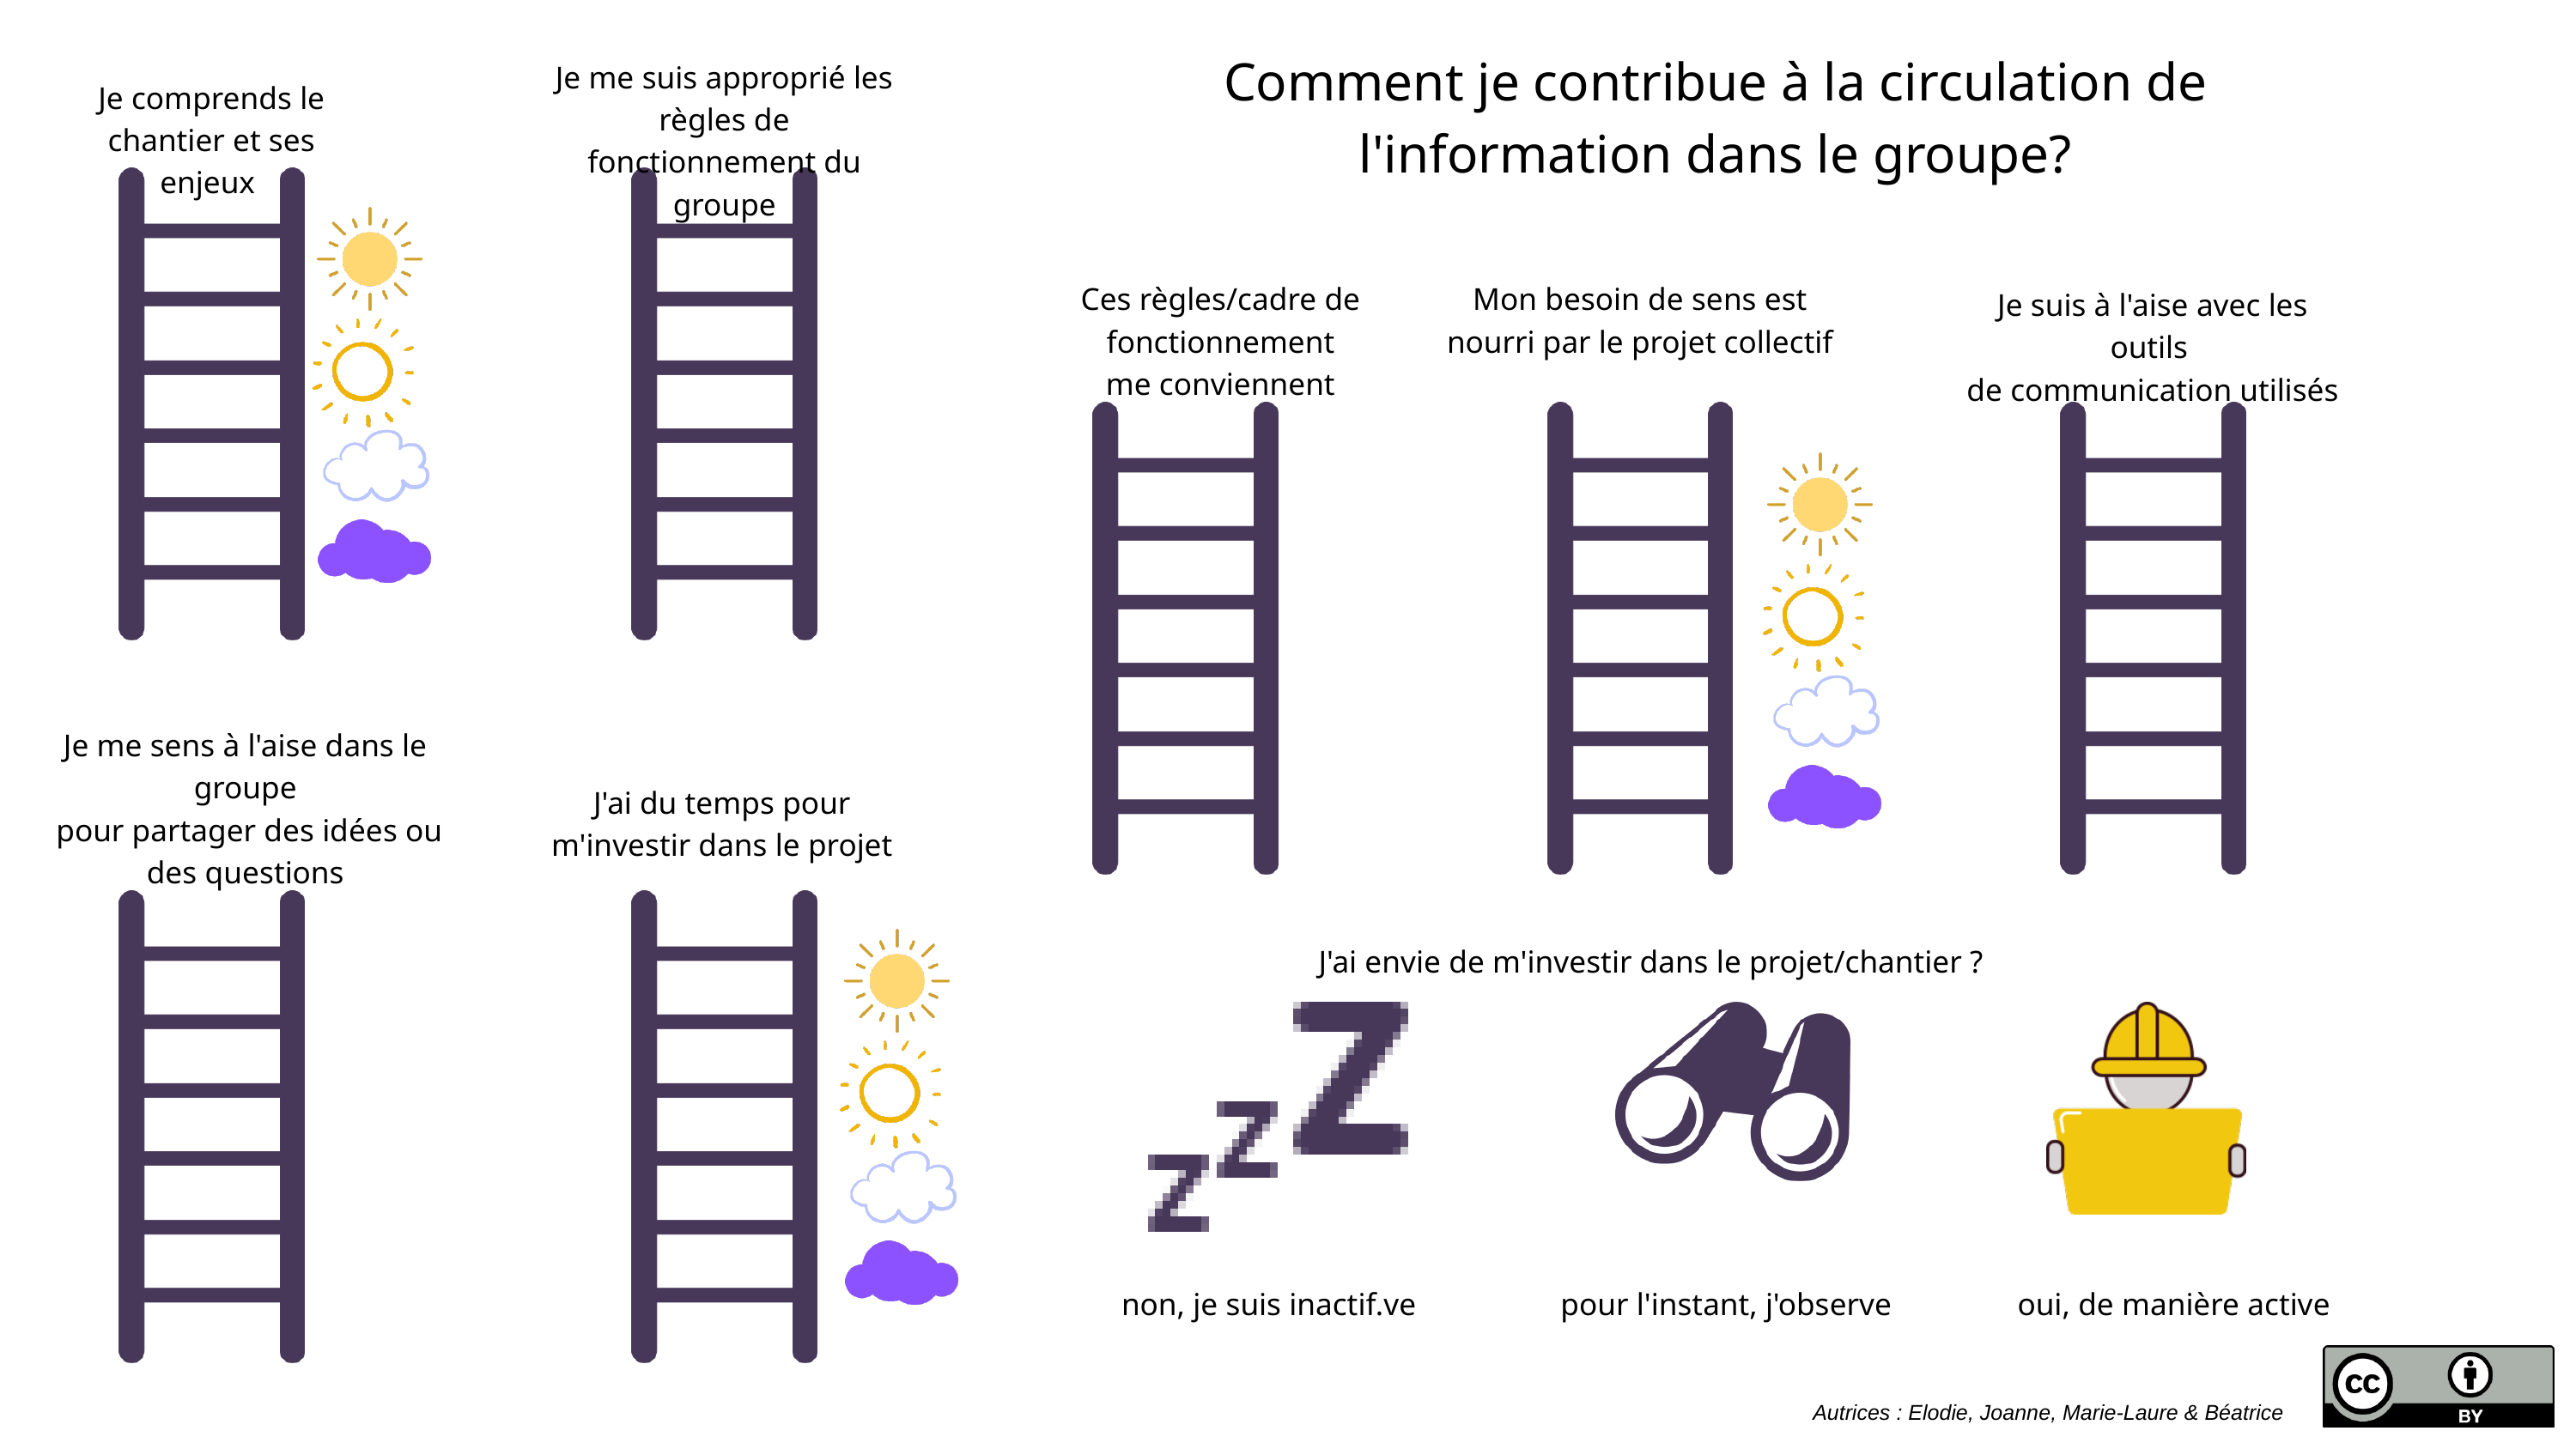

Comment je contribue à la circulation de l'information dans le groupe?
Je me suis approprié les règles de fonctionnement du groupe
Je comprends le chantier et ses enjeux
Ces règles/cadre de fonctionnement
 me conviennent
Mon besoin de sens est
 nourri par le projet collectif
Je suis à l'aise avec les outils
de communication utilisés
Je me sens à l'aise dans le groupe
 pour partager des idées ou des questions
J'ai du temps pour
m'investir dans le projet
J'ai envie de m'investir dans le projet/chantier ?
non, je suis inactif.ve
pour l'instant, j'observe
oui, de manière active
Autrices : Elodie, Joanne, Marie-Laure & Béatrice